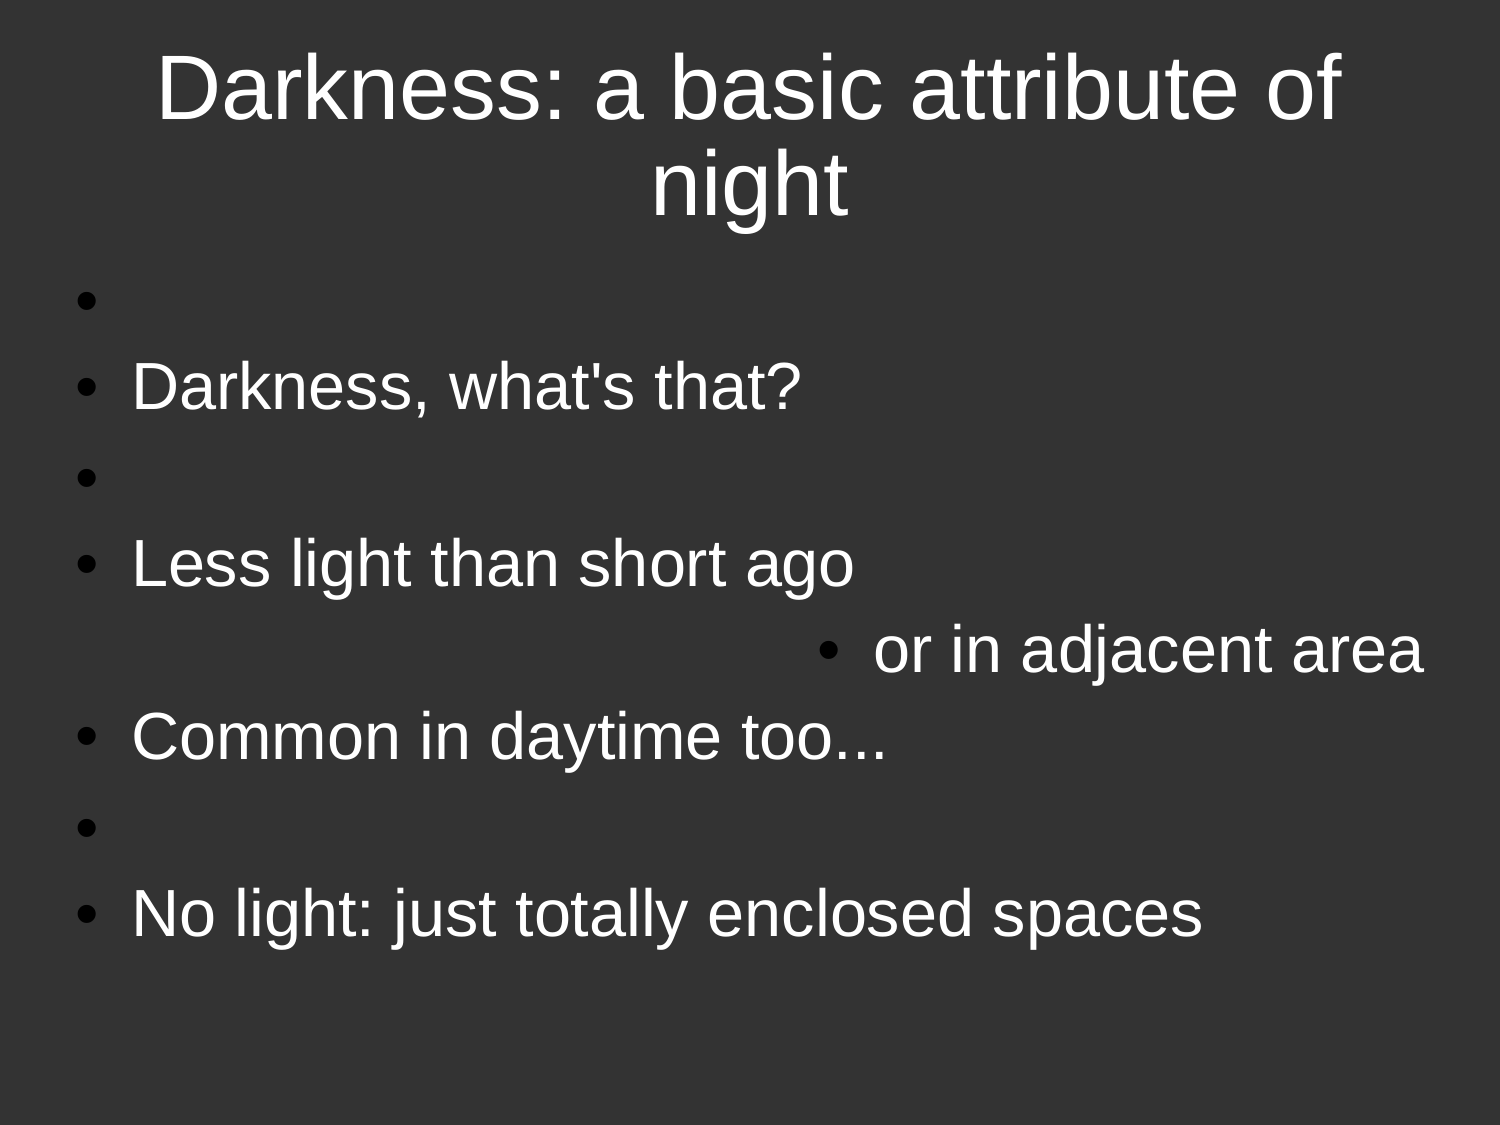

# Darkness: a basic attribute of night
Darkness, what's that?
Less light than short ago
or in adjacent area
Common in daytime too...
No light: just totally enclosed spaces